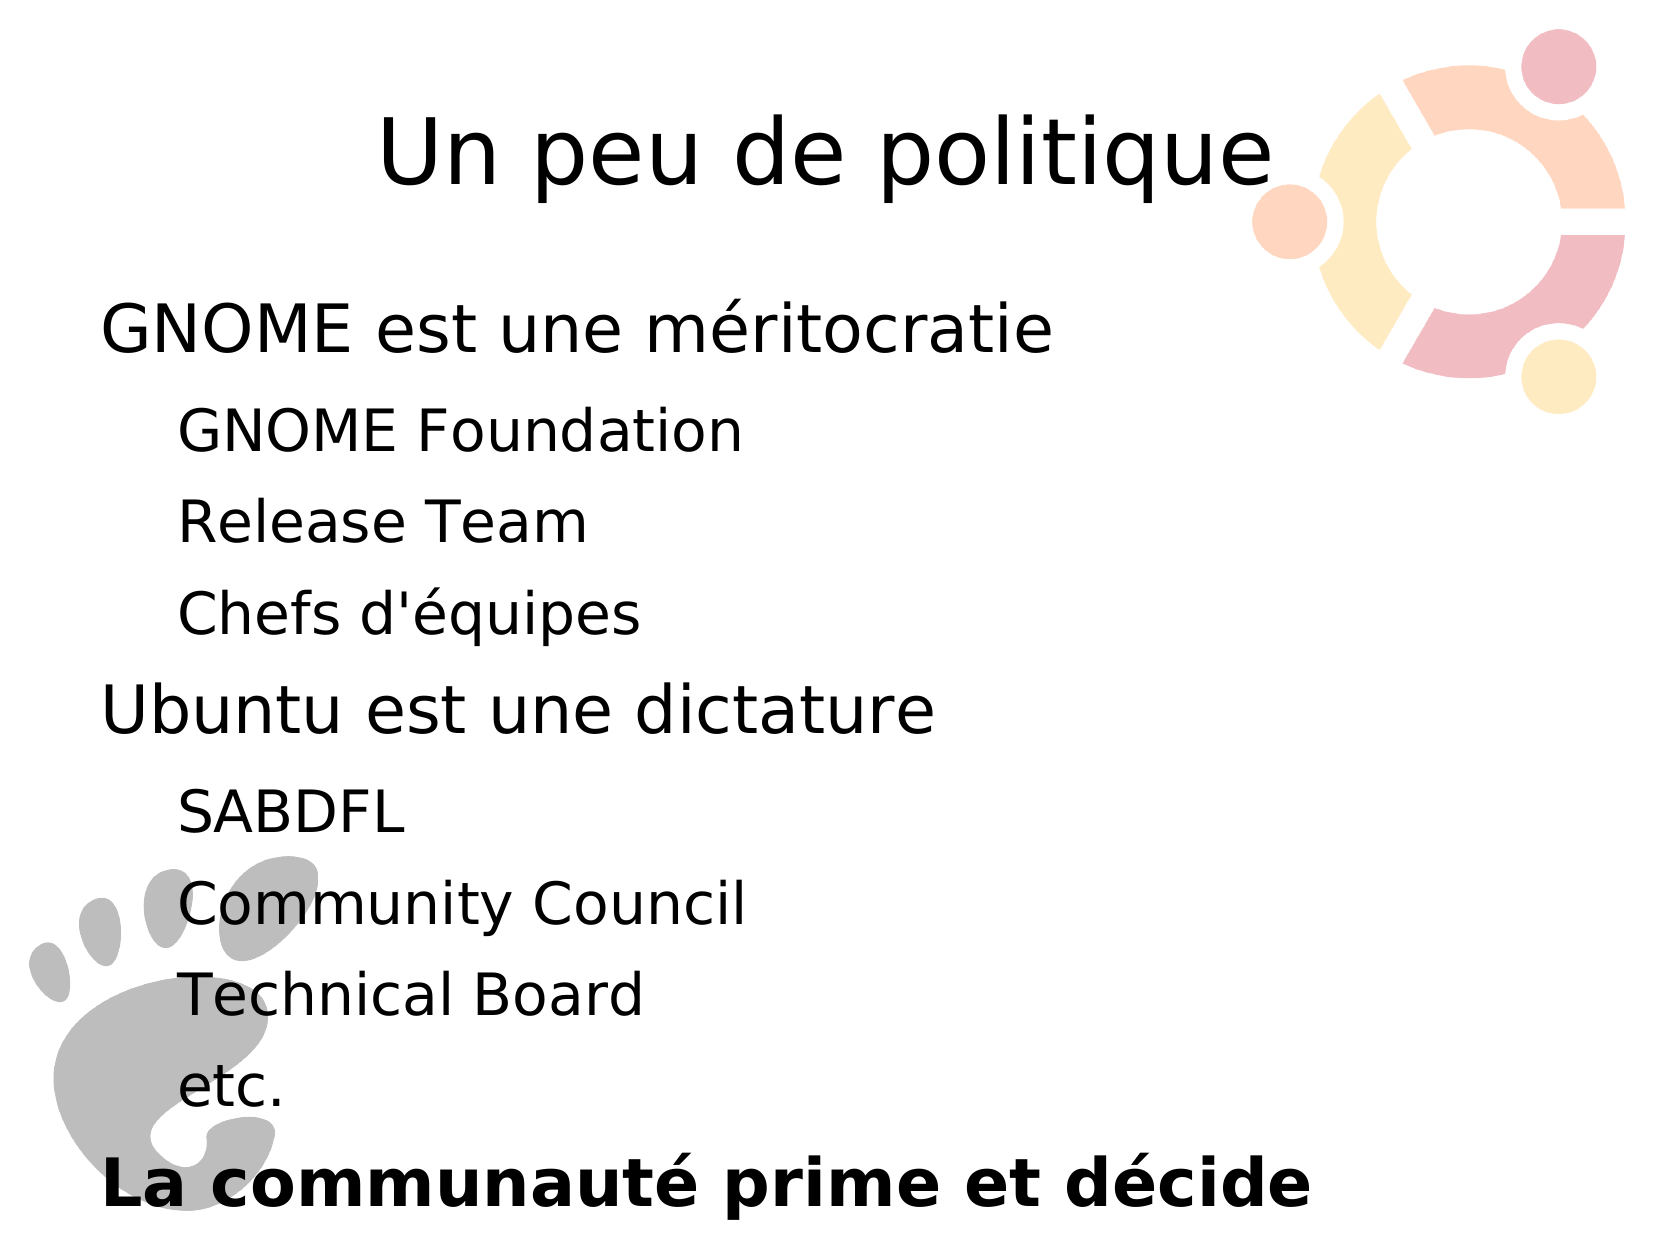

# Un peu de politique
GNOME est une méritocratie
GNOME Foundation
Release Team
Chefs d'équipes
Ubuntu est une dictature
SABDFL
Community Council
Technical Board
etc.
La communauté prime et décide